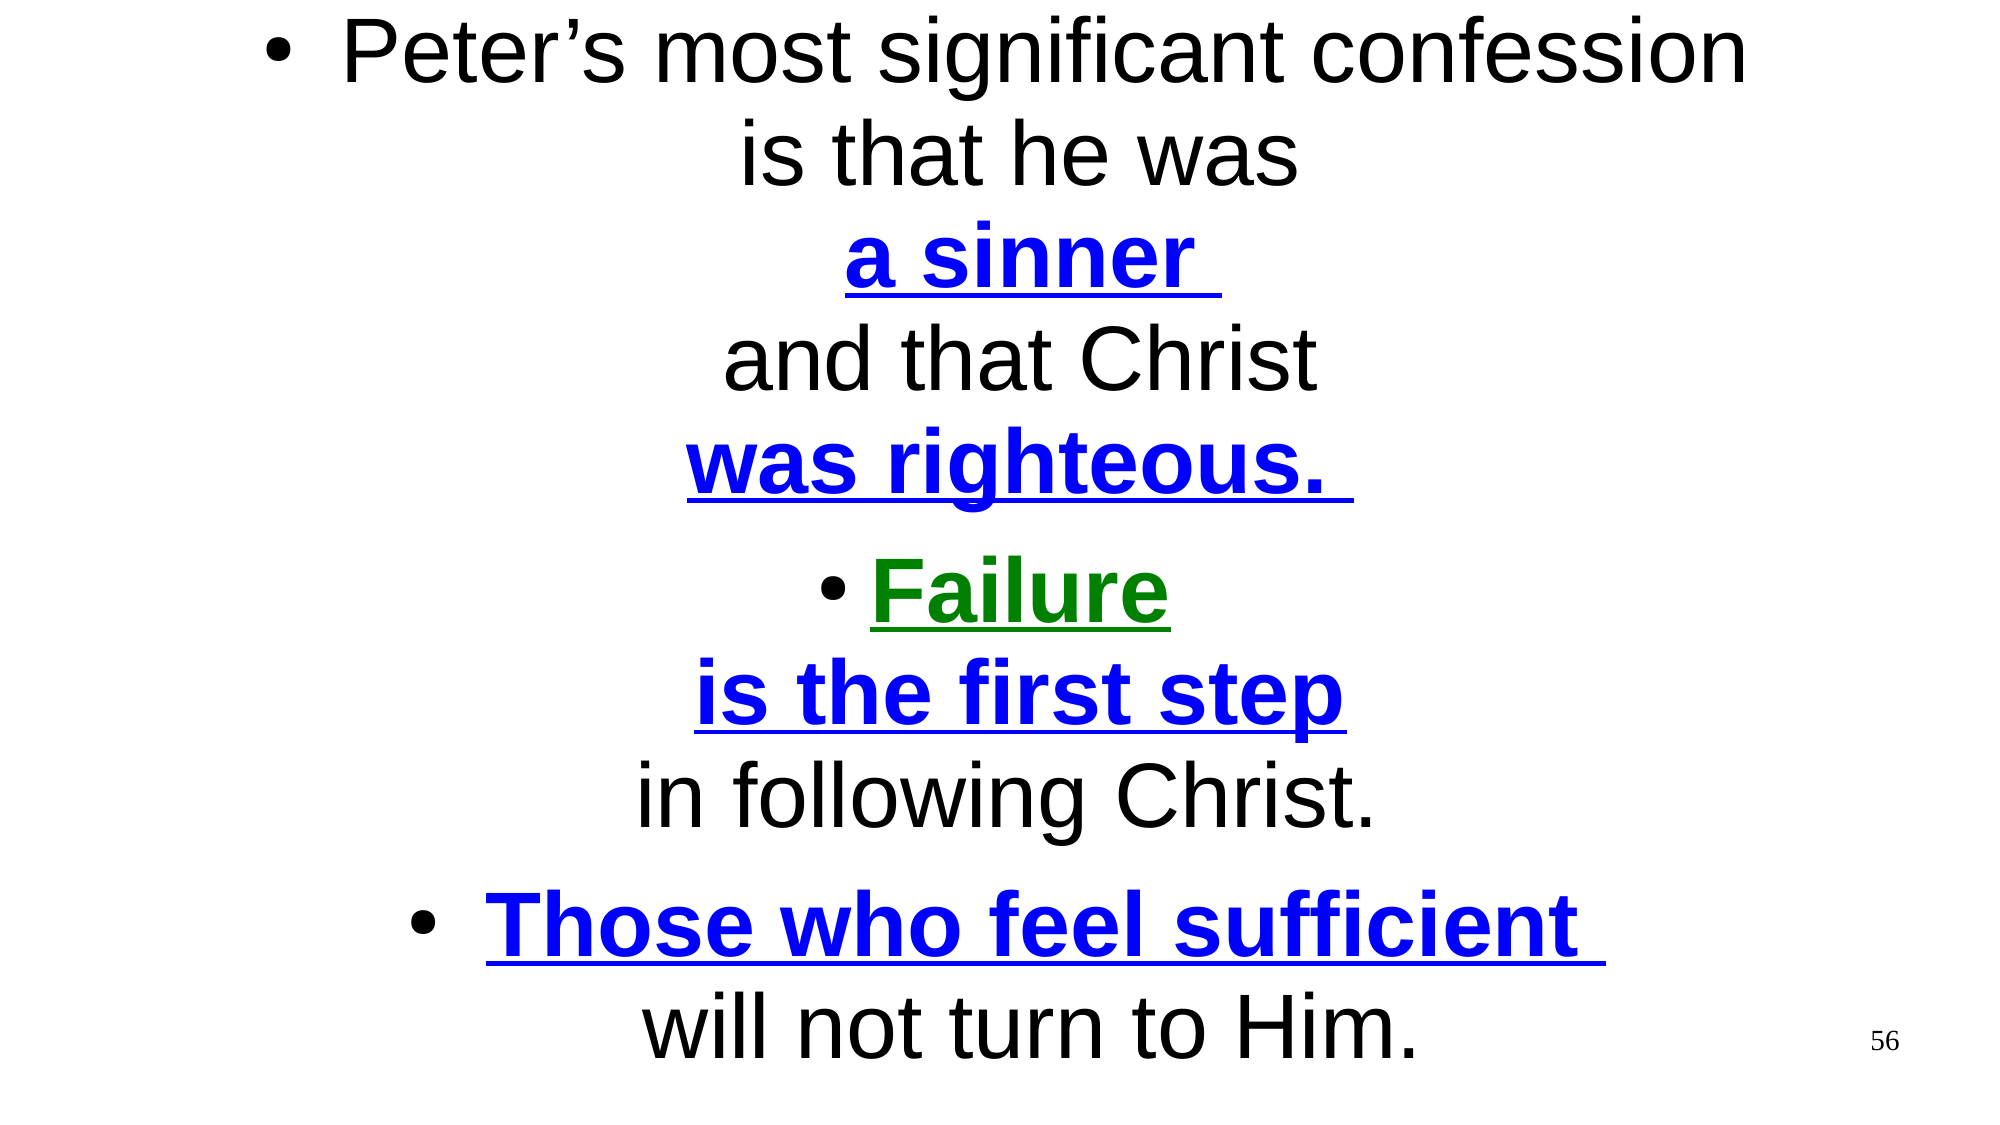

# Peter’s most significant confession is that he was a sinner and that Christ was righteous.
Failure
is the first step
in following Christ.
 Those who feel sufficient
will not turn to Him.
56